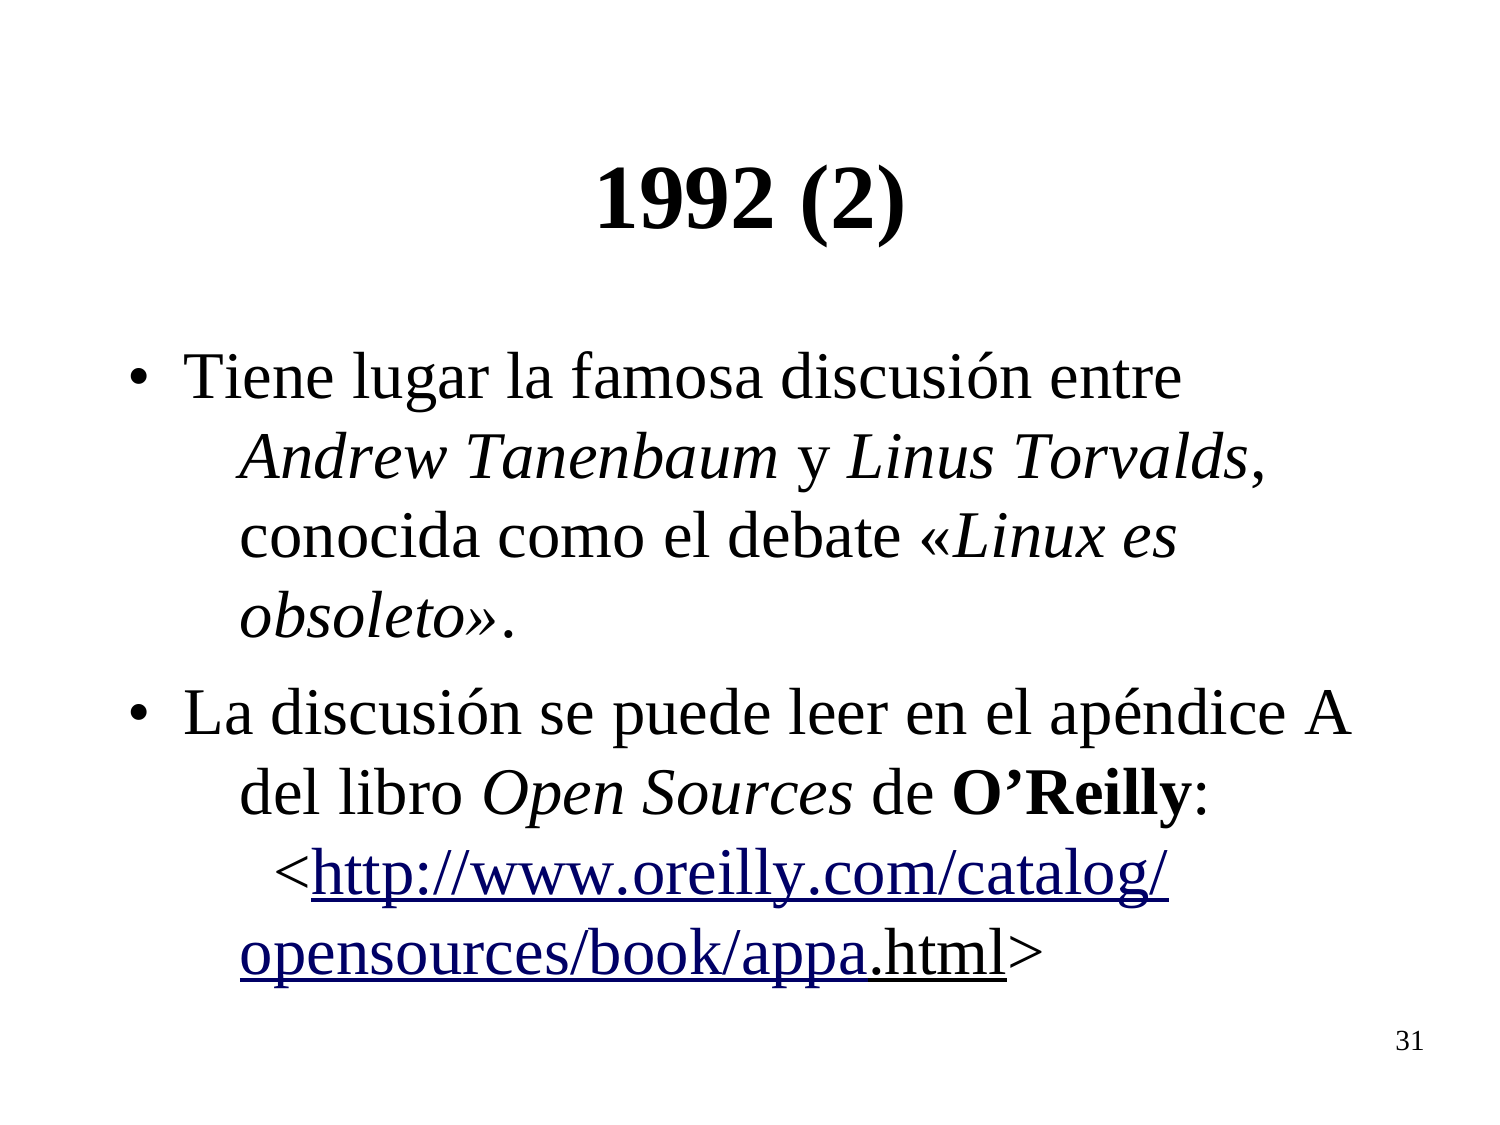

# 1992 (2)
Tiene lugar la famosa discusión entre Andrew Tanenbaum y Linus Torvalds, conocida como el debate «Linux es obsoleto».
La discusión se puede leer en el apéndice A del libro Open Sources de O’Reilly: <http://www.oreilly.com/catalog/opensources/book/appa.html>
31